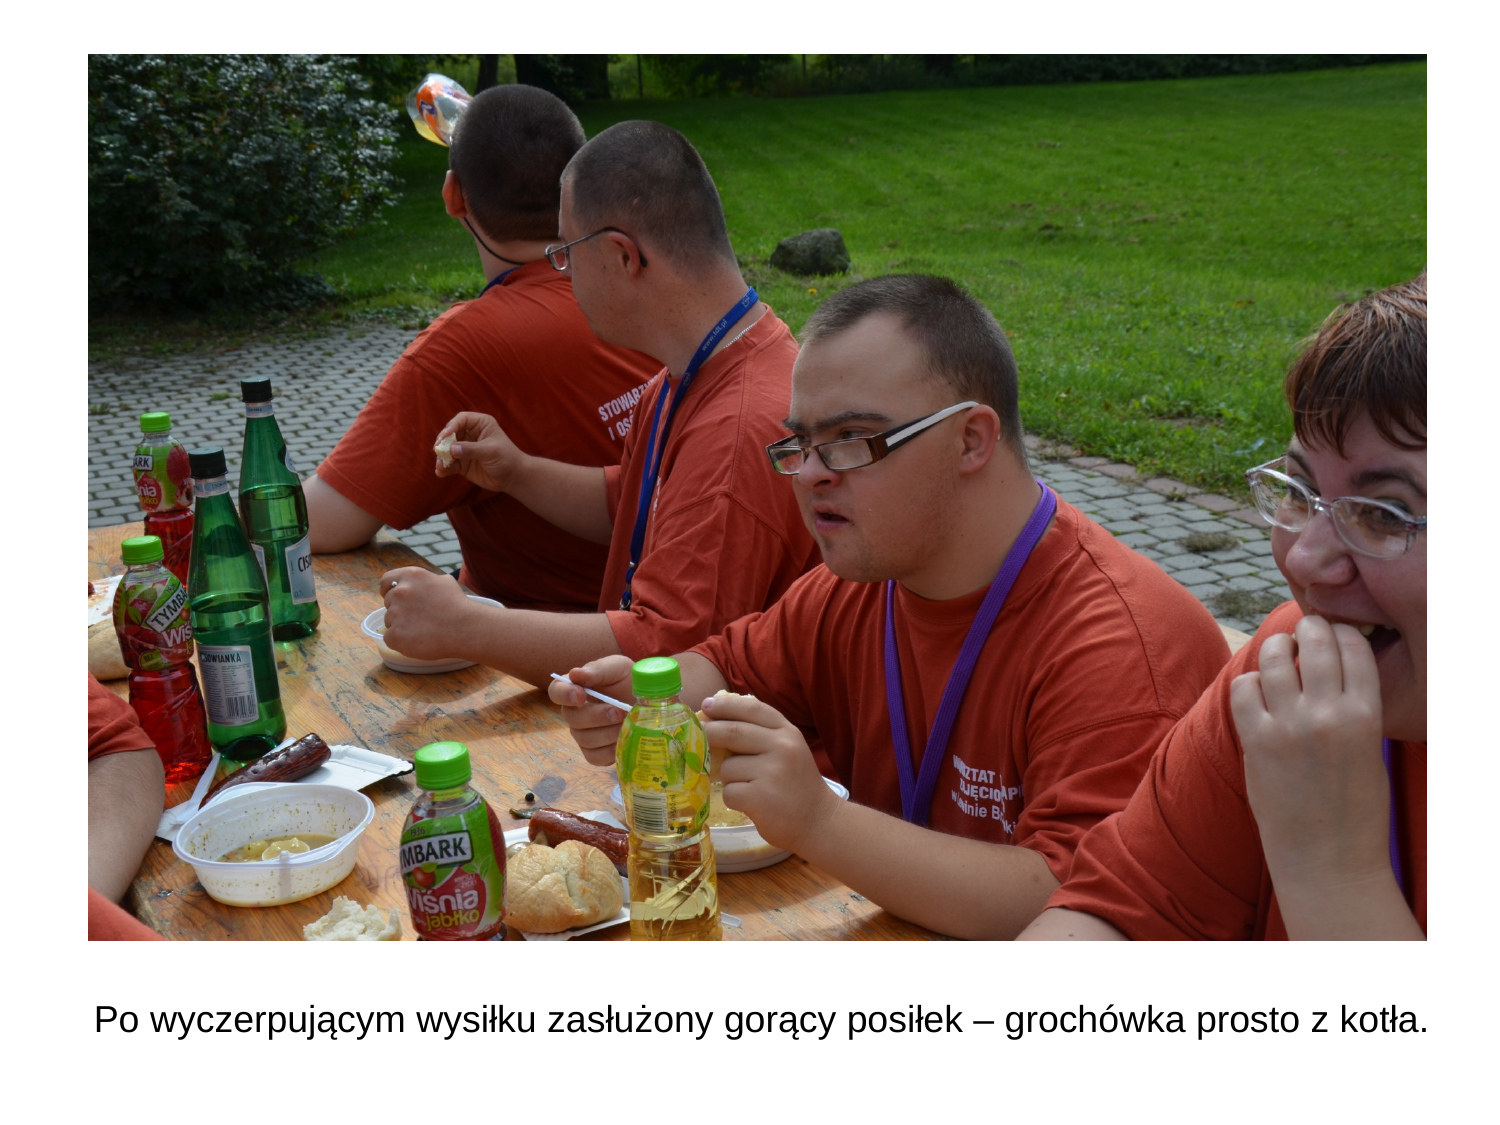

Po wyczerpującym wysiłku zasłużony gorący posiłek – grochówka prosto z kotła.